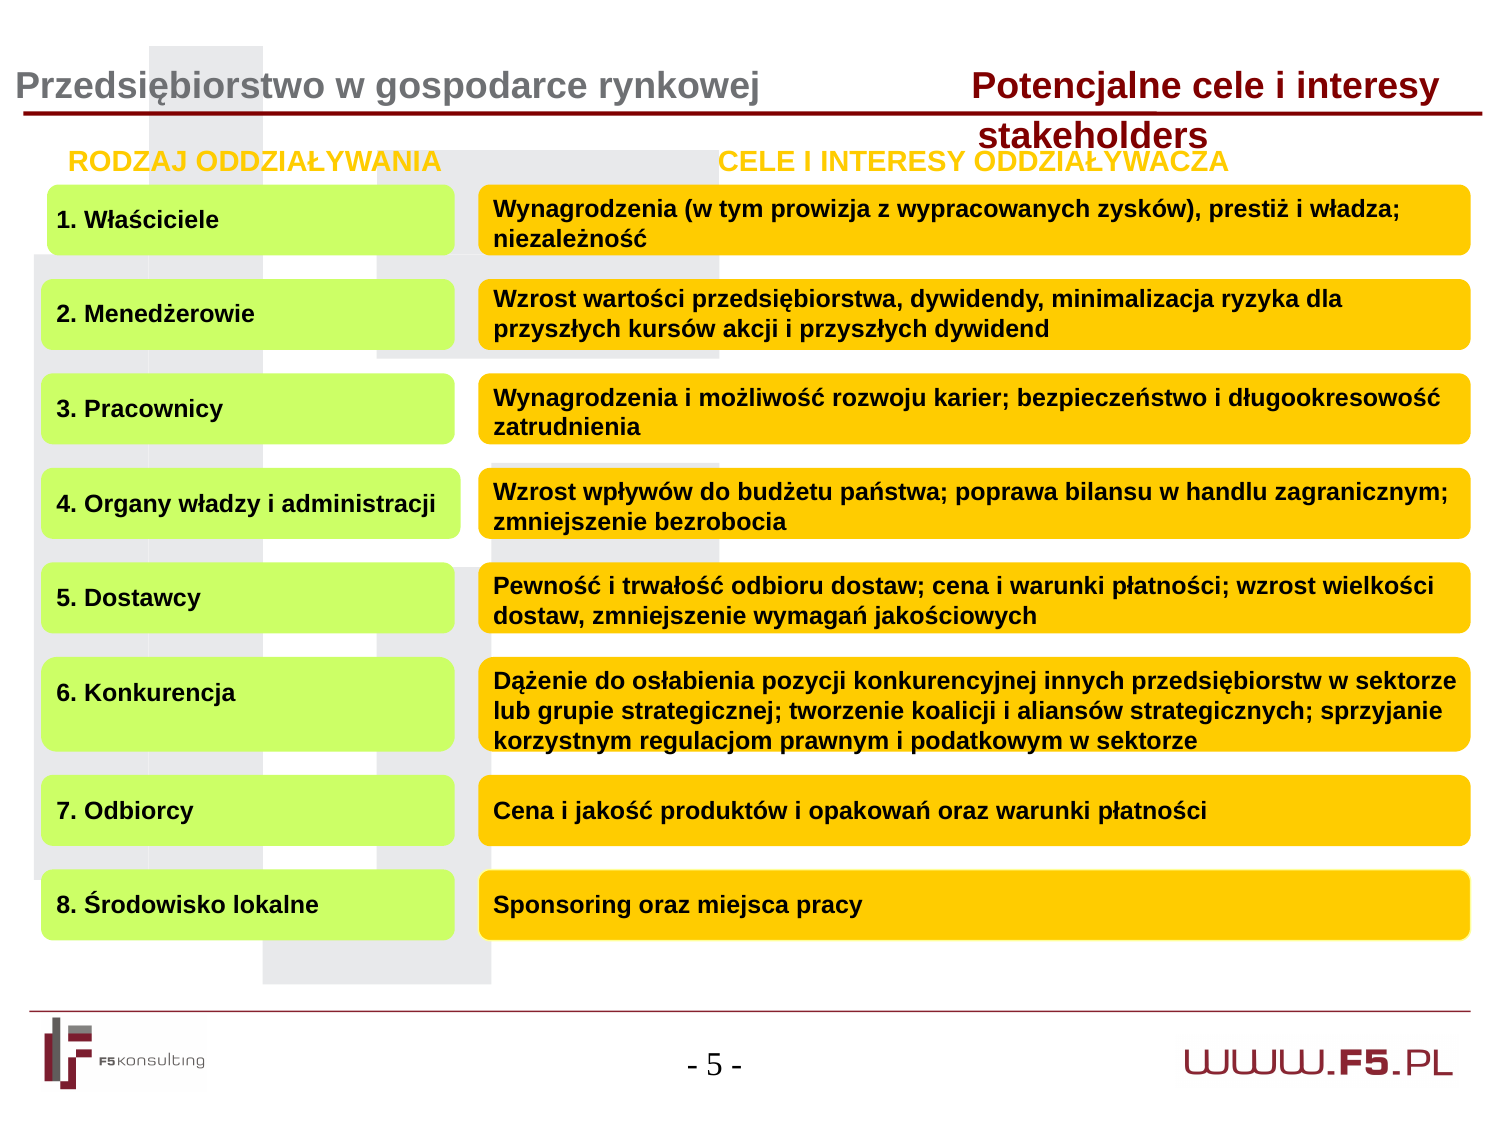

# Przedsiębiorstwo w gospodarce rynkowej Potencjalne cele i interesy stakeholders
RODZAJ ODDZIAŁYWANIA
CELE I INTERESY ODDZIAŁYWACZA
Wynagrodzenia (w tym prowizja z wypracowanych zysków), prestiż i władza; niezależność
1. Właściciele
Wzrost wartości przedsiębiorstwa, dywidendy, minimalizacja ryzyka dla przyszłych kursów akcji i przyszłych dywidend
2. Menedżerowie
Wynagrodzenia i możliwość rozwoju karier; bezpieczeństwo i długookresowość zatrudnienia
3. Pracownicy
Wzrost wpływów do budżetu państwa; poprawa bilansu w handlu zagranicznym; zmniejszenie bezrobocia
4. Organy władzy i administracji
Pewność i trwałość odbioru dostaw; cena i warunki płatności; wzrost wielkości dostaw, zmniejszenie wymagań jakościowych
5. Dostawcy
Dążenie do osłabienia pozycji konkurencyjnej innych przedsiębiorstw w sektorze lub grupie strategicznej; tworzenie koalicji i aliansów strategicznych; sprzyjanie korzystnym regulacjom prawnym i podatkowym w sektorze
6. Konkurencja
7. Odbiorcy
Cena i jakość produktów i opakowań oraz warunki płatności
8. Środowisko lokalne
Sponsoring oraz miejsca pracy
- 3 -